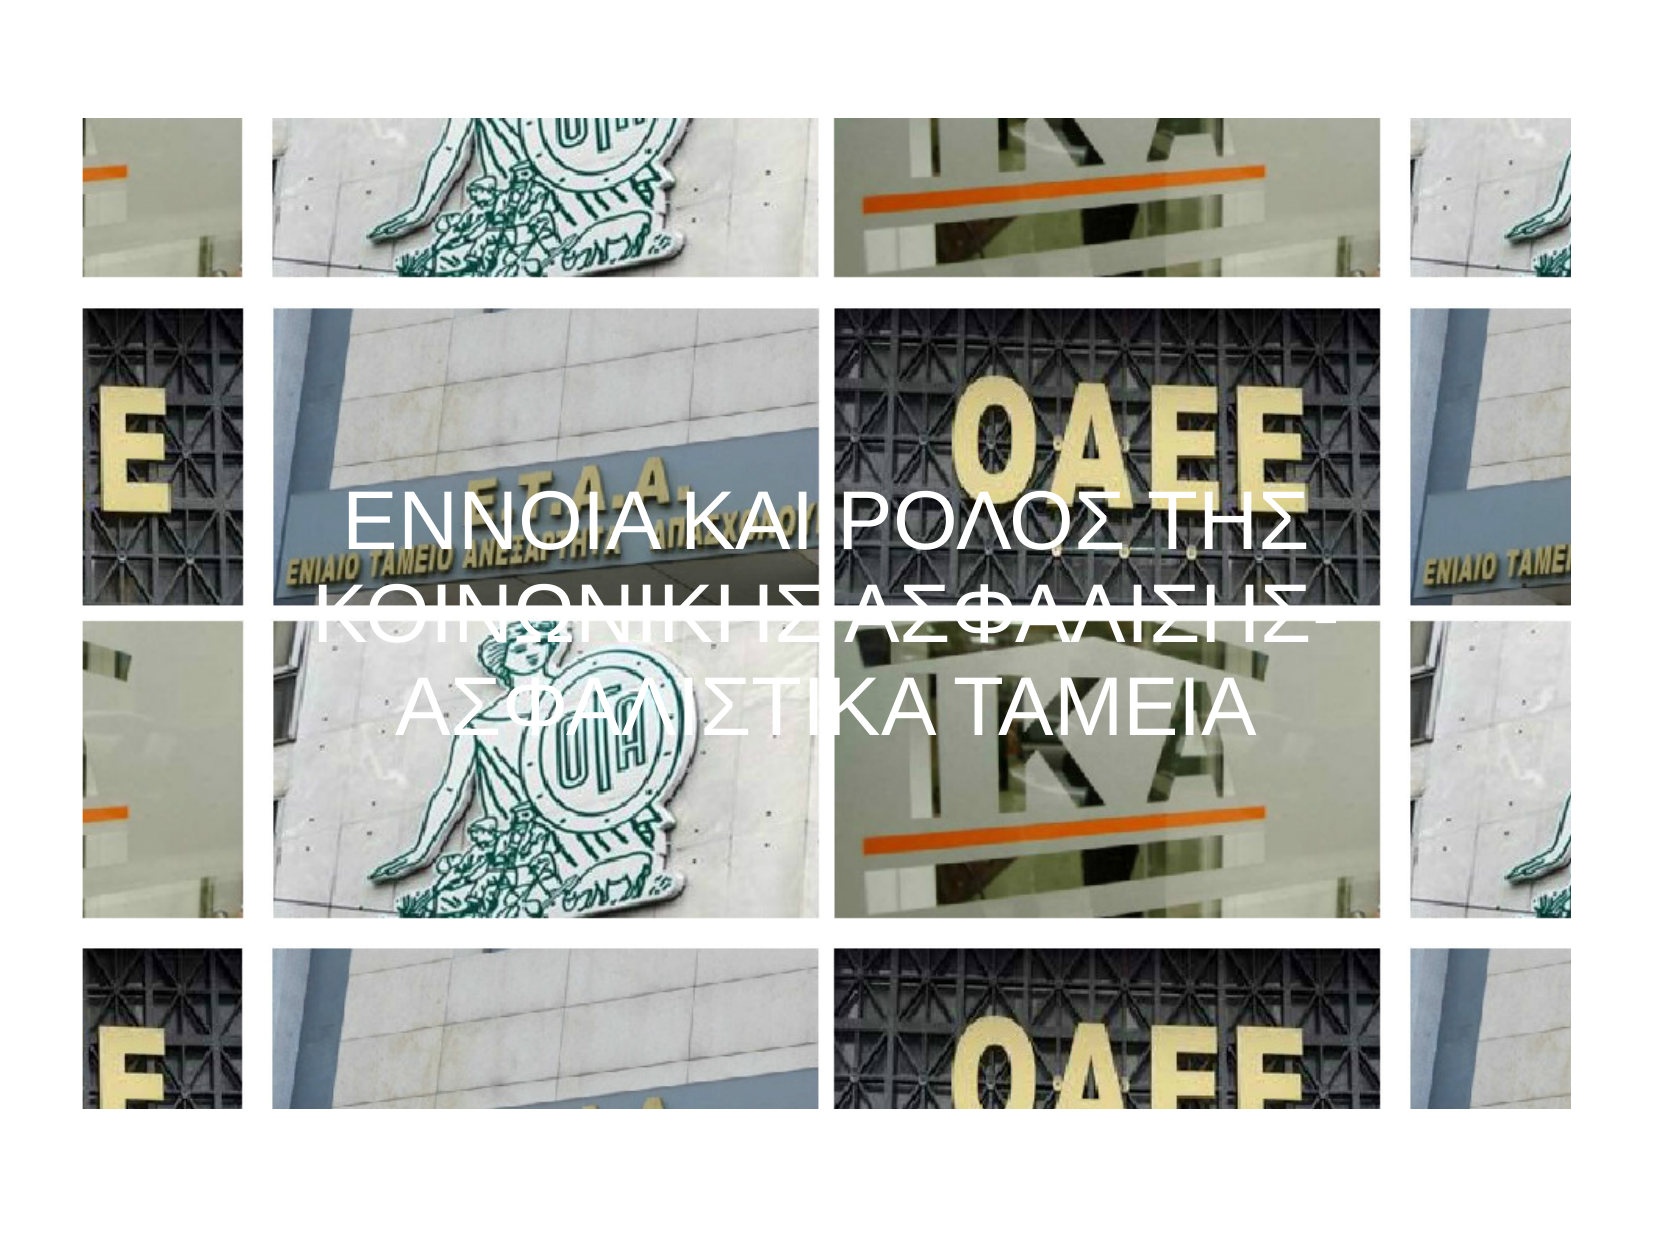

# ΕΝΝΟΙΑ ΚΑΙ ΡΟΛΟΣ ΤΗΣ ΚΟΙΝΩΝΙΚΗΣ ΑΣΦΑΛΙΣΗΣ-ΑΣΦΑΛΙΣΤΙΚΑ ΤΑΜΕΙΑ